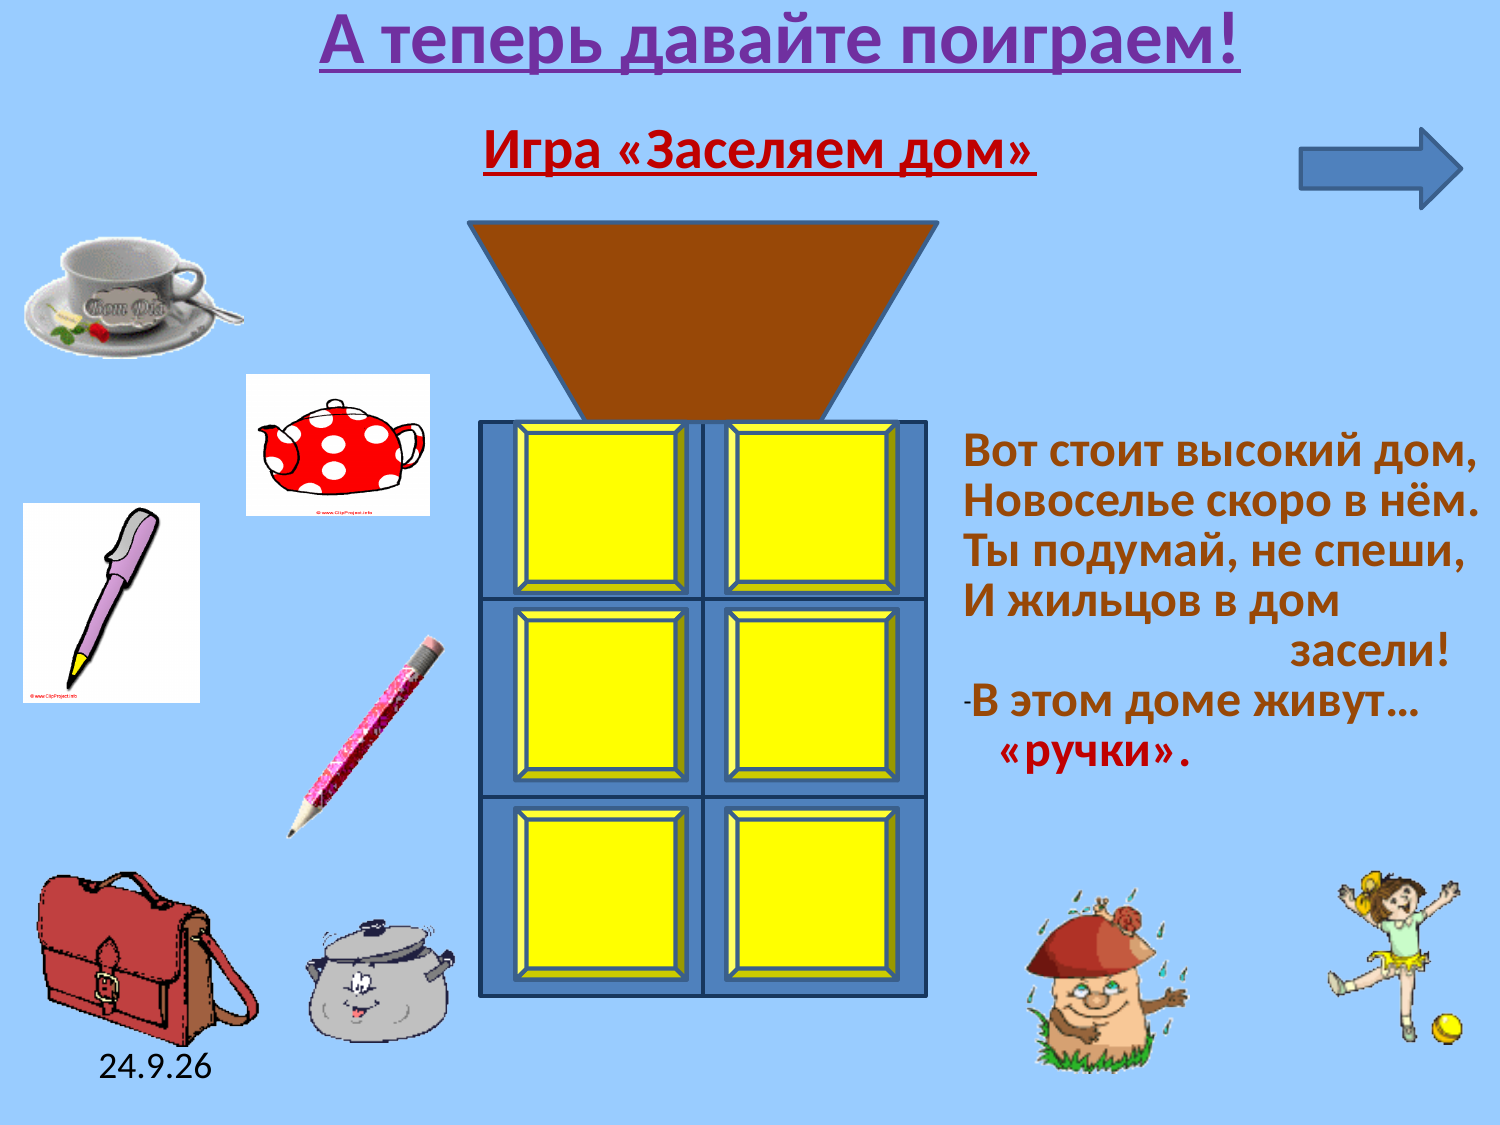

А теперь давайте поиграем!
Игра «Заселяем дом»
Вот стоит высокий дом,
Новоселье скоро в нём.
Ты подумай, не спеши,
И жильцов в дом
 засели!
В этом доме живут…
 «ручки».